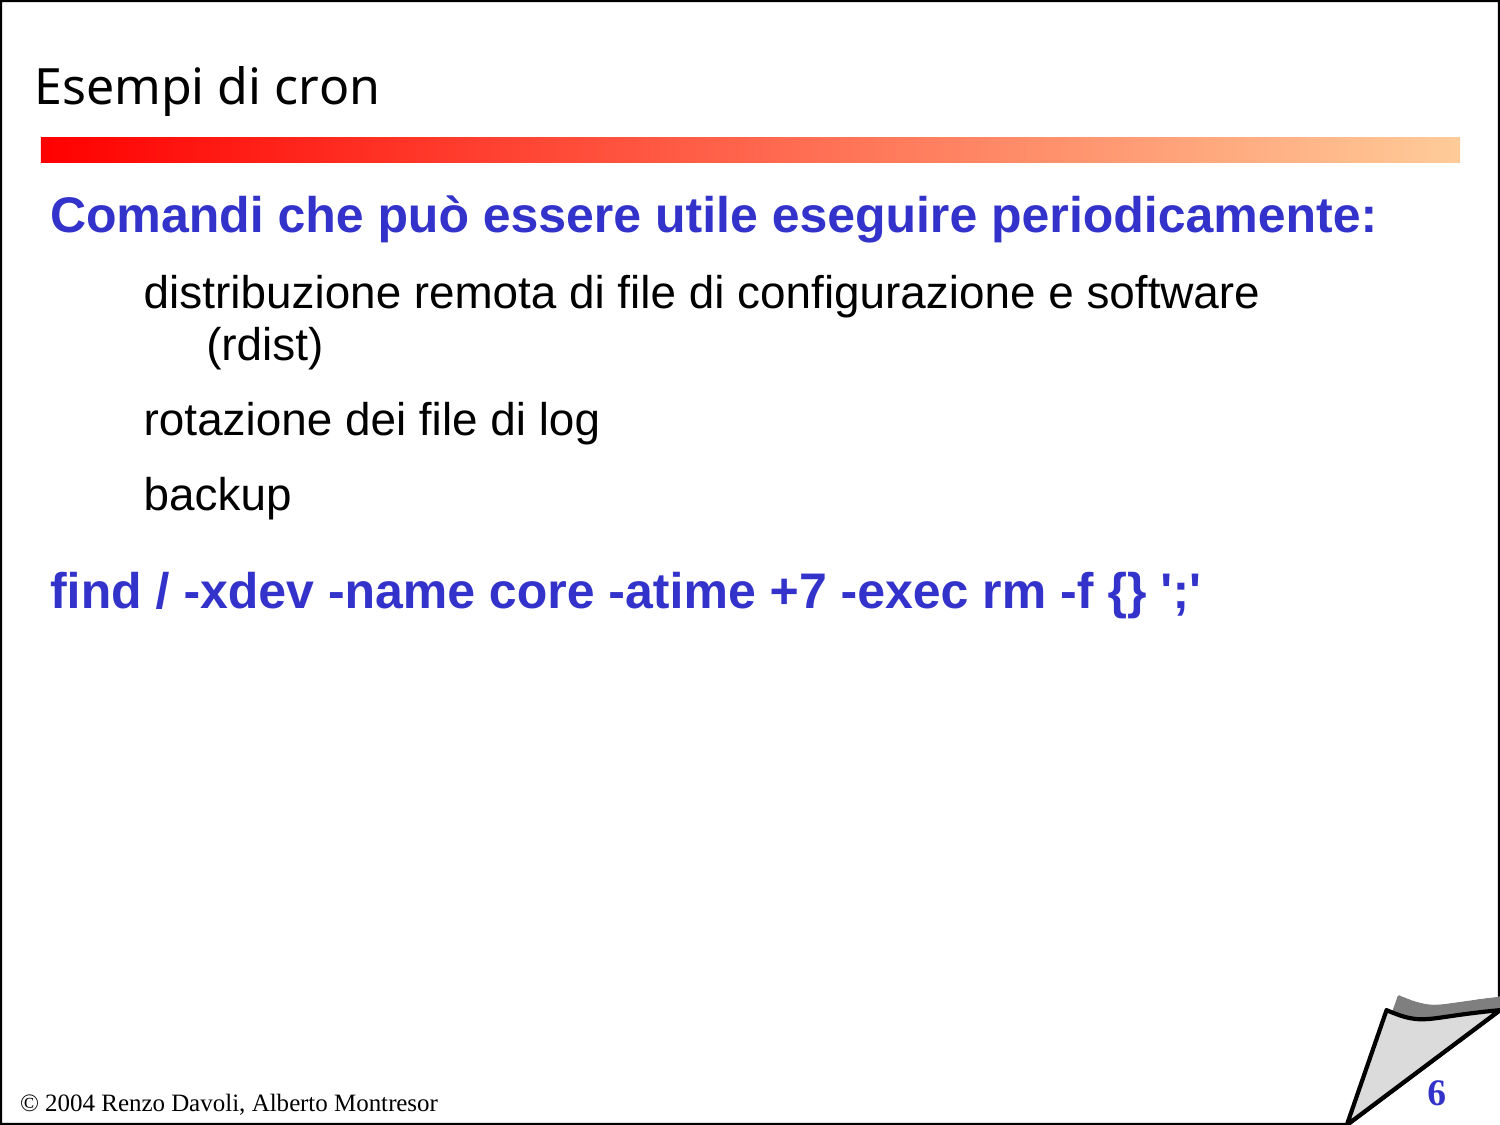

# Esempi di cron
Comandi che può essere utile eseguire periodicamente:
distribuzione remota di file di configurazione e software
(rdist)
rotazione dei file di log
backup
find / -xdev -name core -atime +7 -exec rm -f {} ';'